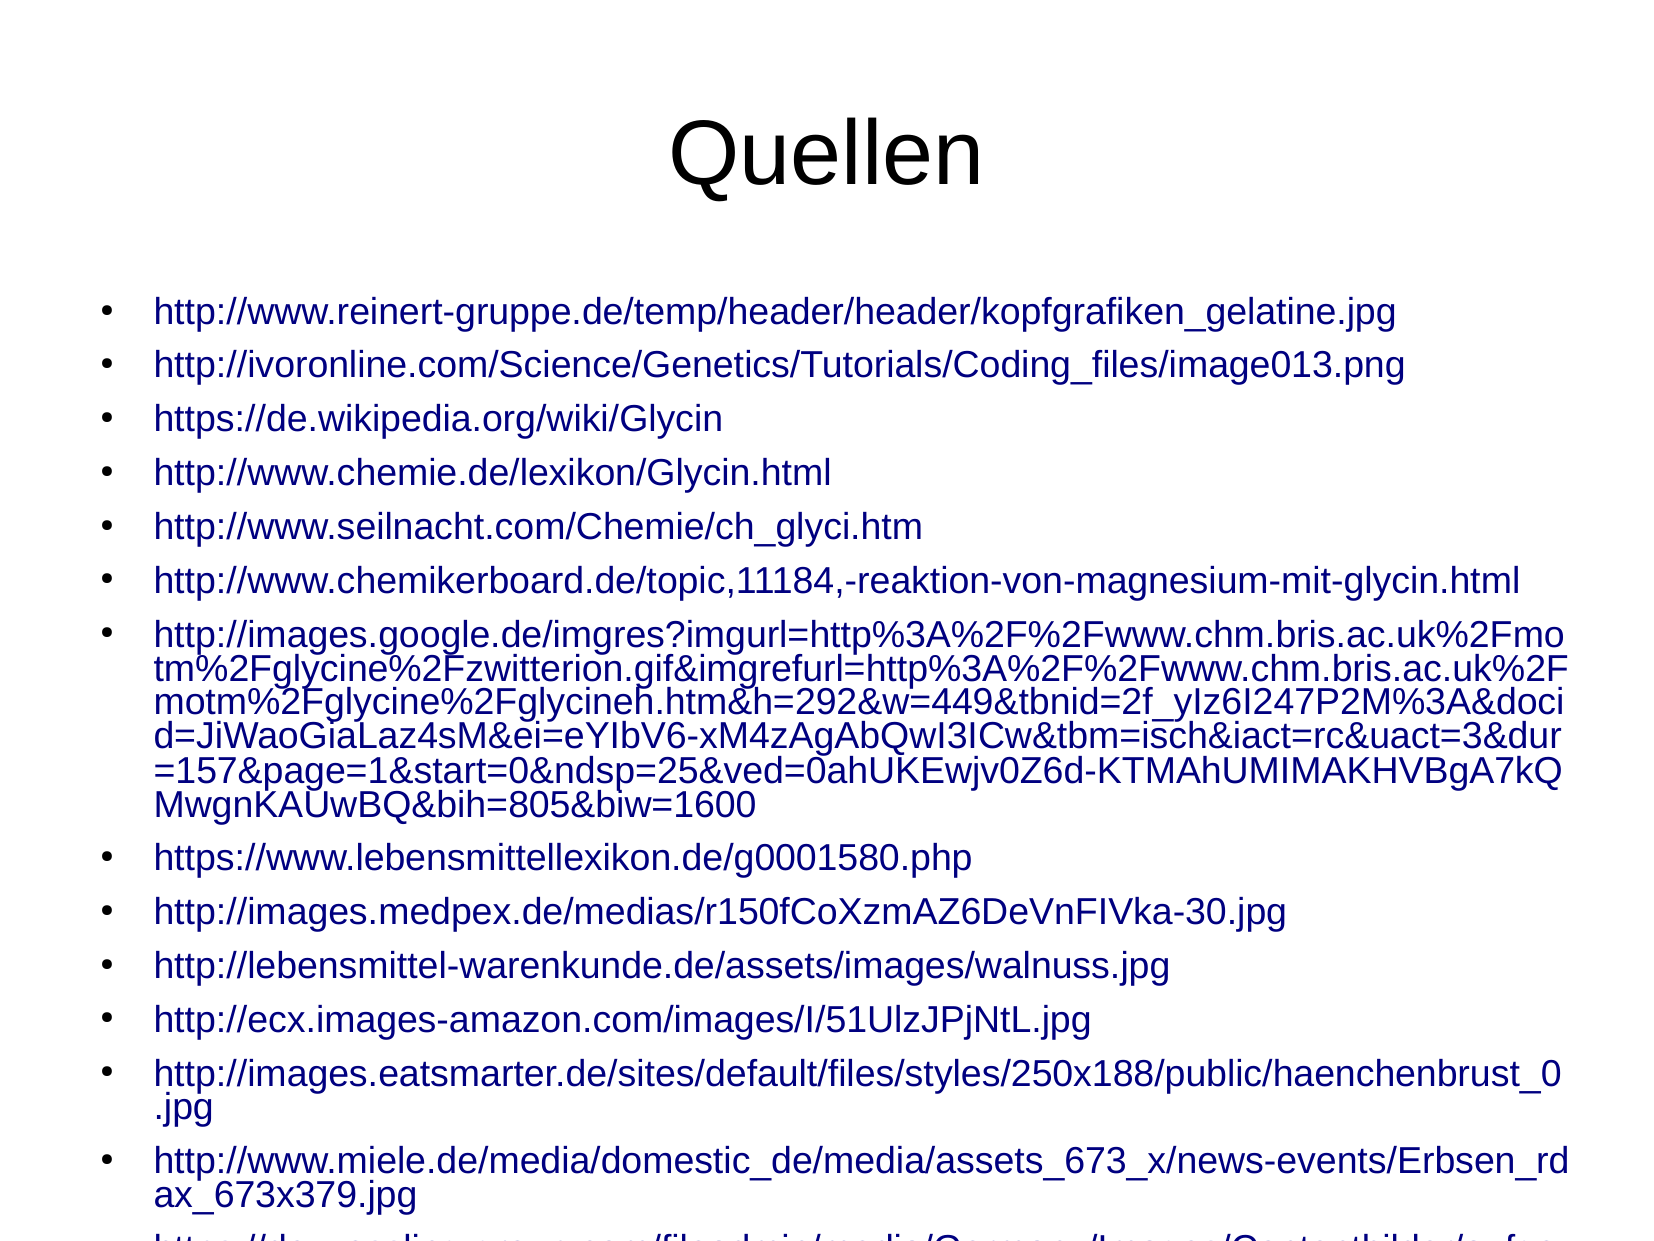

# Quellen
http://www.reinert-gruppe.de/temp/header/header/kopfgrafiken_gelatine.jpg
http://ivoronline.com/Science/Genetics/Tutorials/Coding_files/image013.png
https://de.wikipedia.org/wiki/Glycin
http://www.chemie.de/lexikon/Glycin.html
http://www.seilnacht.com/Chemie/ch_glyci.htm
http://www.chemikerboard.de/topic,11184,-reaktion-von-magnesium-mit-glycin.html
http://images.google.de/imgres?imgurl=http%3A%2F%2Fwww.chm.bris.ac.uk%2Fmotm%2Fglycine%2Fzwitterion.gif&imgrefurl=http%3A%2F%2Fwww.chm.bris.ac.uk%2Fmotm%2Fglycine%2Fglycineh.htm&h=292&w=449&tbnid=2f_yIz6I247P2M%3A&docid=JiWaoGiaLaz4sM&ei=eYIbV6-xM4zAgAbQwI3ICw&tbm=isch&iact=rc&uact=3&dur=157&page=1&start=0&ndsp=25&ved=0ahUKEwjv0Z6d-KTMAhUMIMAKHVBgA7kQMwgnKAUwBQ&bih=805&biw=1600
https://www.lebensmittellexikon.de/g0001580.php
http://images.medpex.de/medias/r150fCoXzmAZ6DeVnFIVka-30.jpg
http://lebensmittel-warenkunde.de/assets/images/walnuss.jpg
http://ecx.images-amazon.com/images/I/51UlzJPjNtL.jpg
http://images.eatsmarter.de/sites/default/files/styles/250x188/public/haenchenbrust_0.jpg
http://www.miele.de/media/domestic_de/media/assets_673_x/news-events/Erbsen_rdax_673x379.jpg
https://de.wessling-group.com/fileadmin/media/Germany/Images/Contentbilder/aufgeschlagenes_Ei.JPG
https://static.operation-eigenheim.de/uploads/2013/12/sack-reis.jpg
http://lebensmittel-warenkunde.de/assets/images/mehl.jpg
http://mir-hossein-ghaffari.de/de/produkte/images/kuerbiskerne_g.jpg